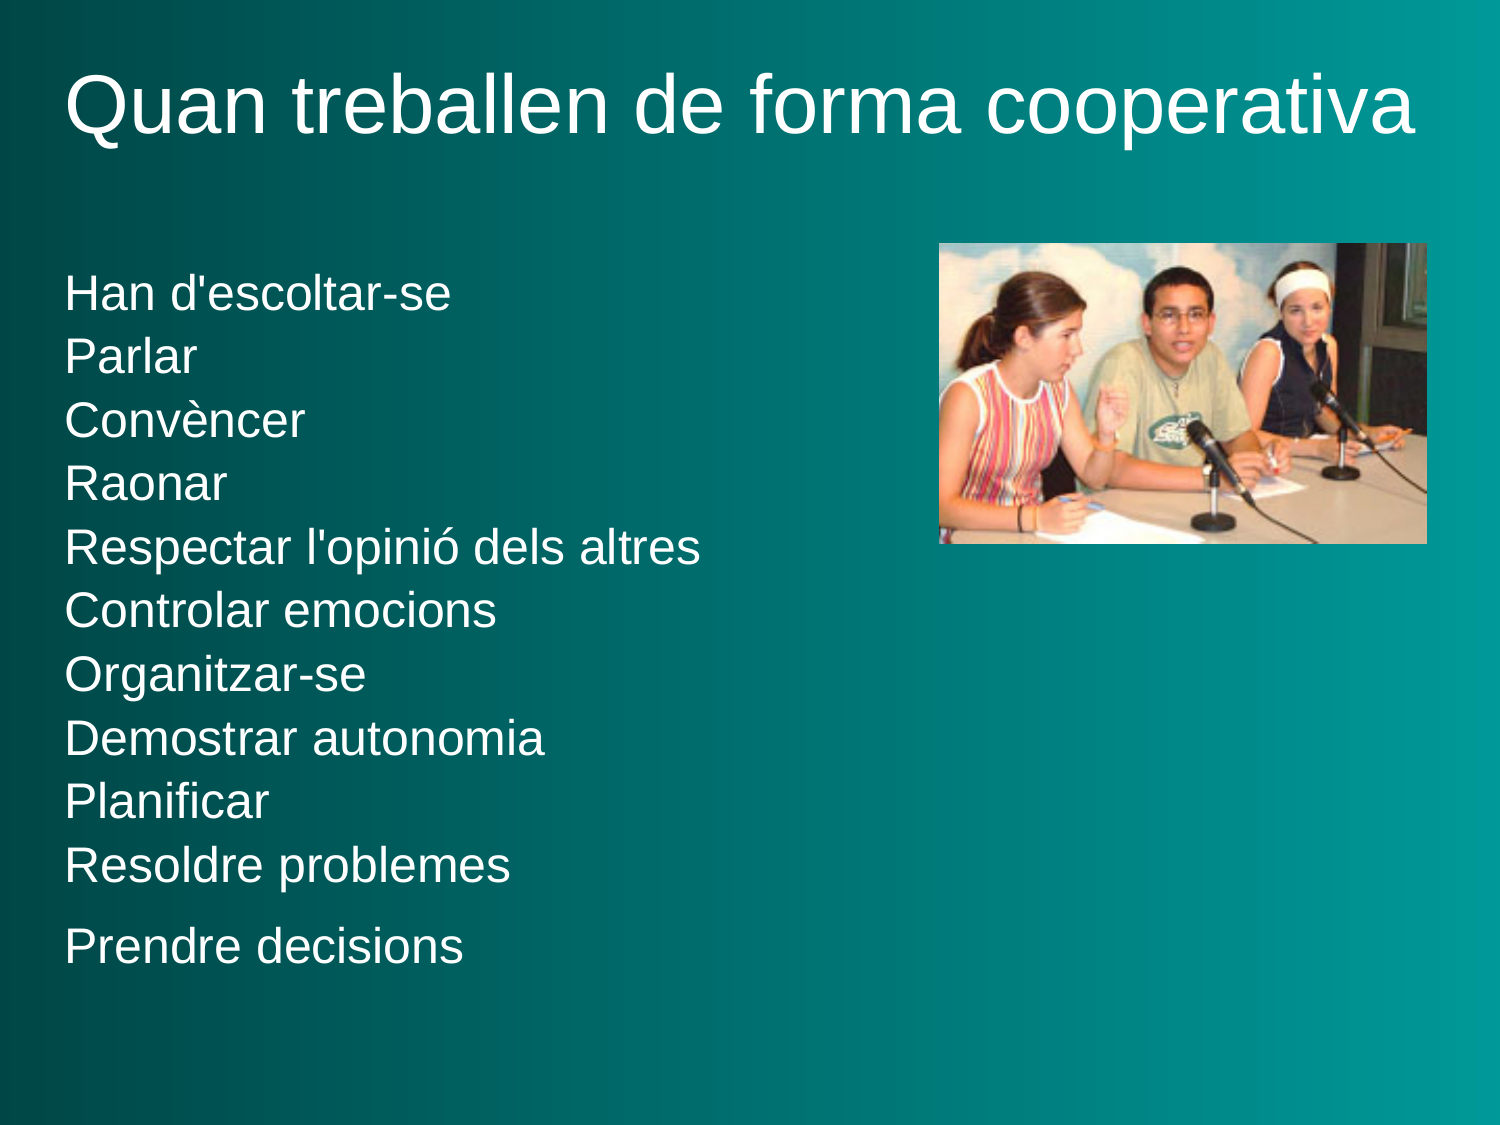

Quan treballen de forma cooperativa
Han d'escoltar-se
Parlar
Convèncer
Raonar
Respectar l'opinió dels altres
Controlar emocions
Organitzar-se
Demostrar autonomia
Planificar
Resoldre problemes
Prendre decisions